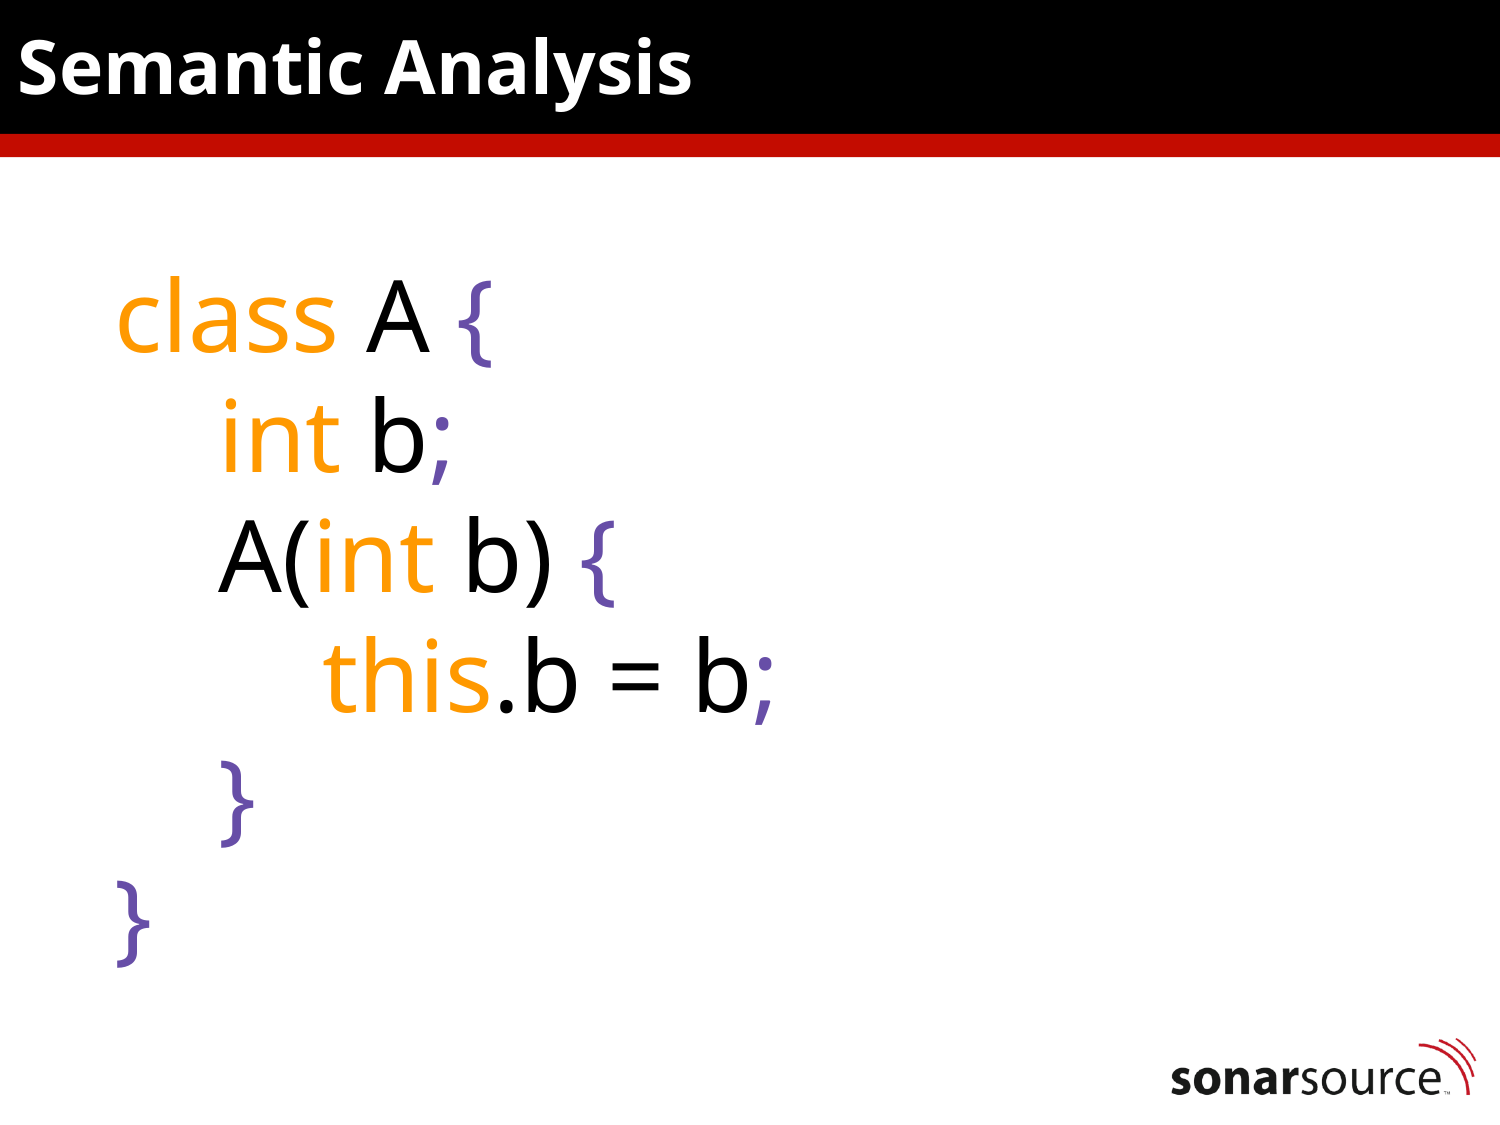

Semantic Analysis
# class A {
 int b;
 A(int b) {
 this.b = b;
 }
}